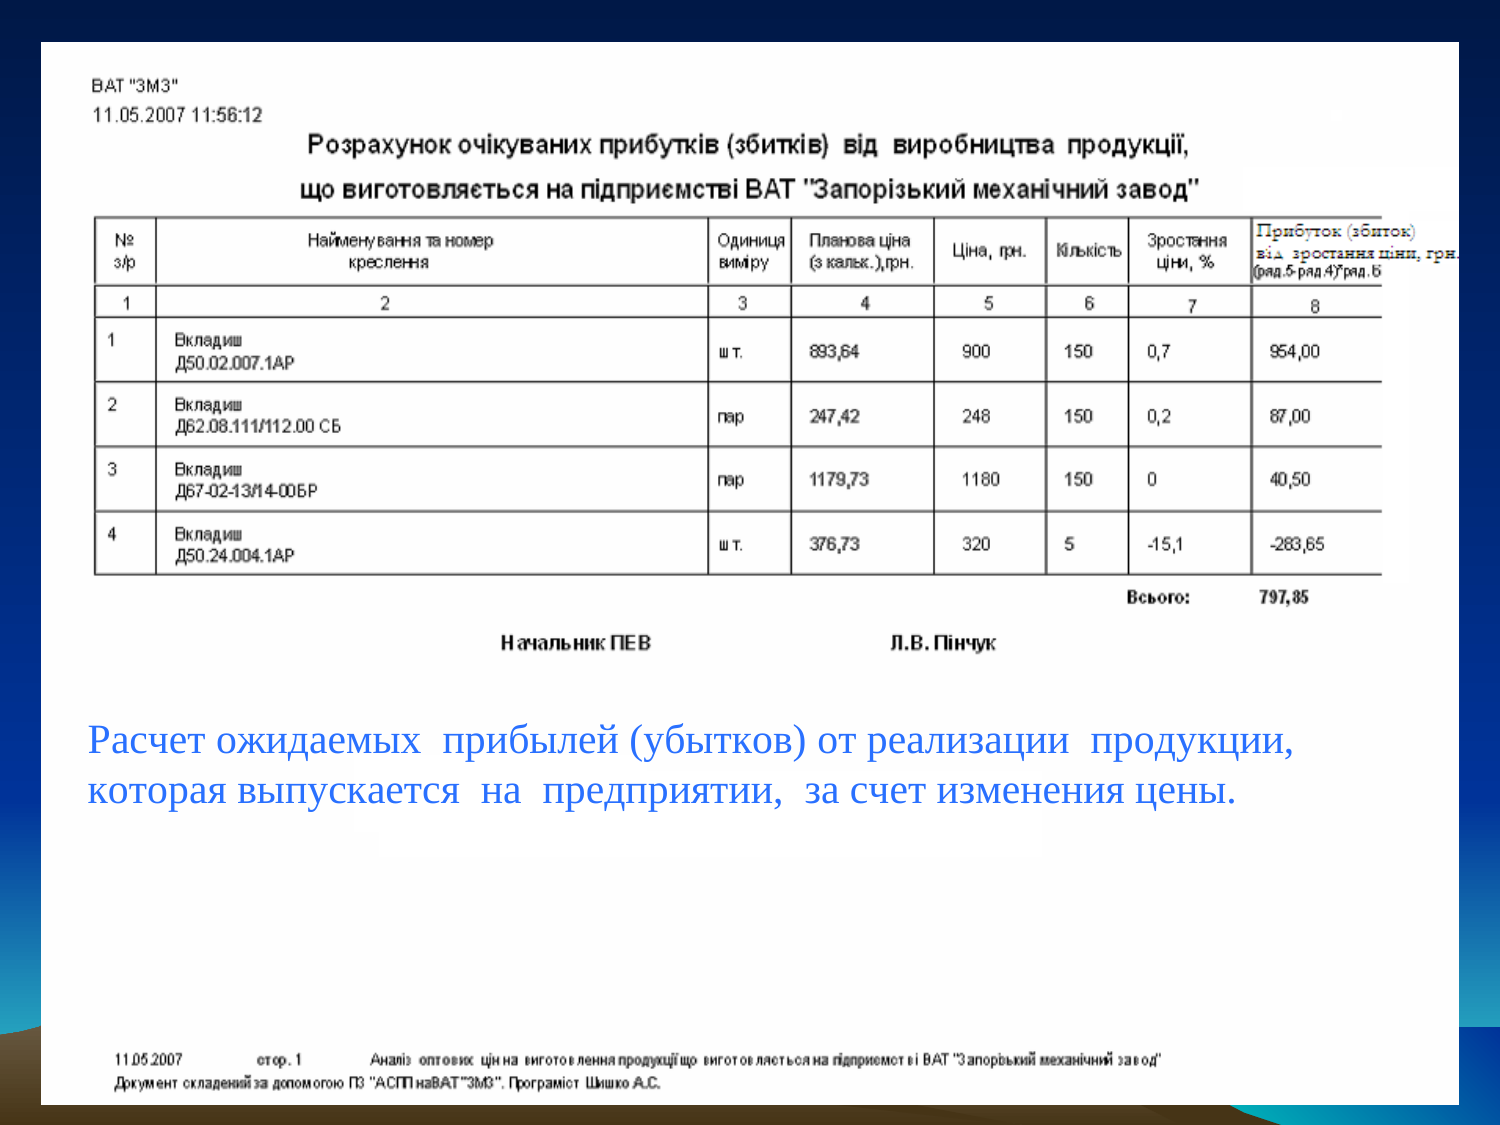

Расчет ожидаемых прибылей (убытков) от реализации продукции,
которая выпускается на предприятии, за счет изменения цены.